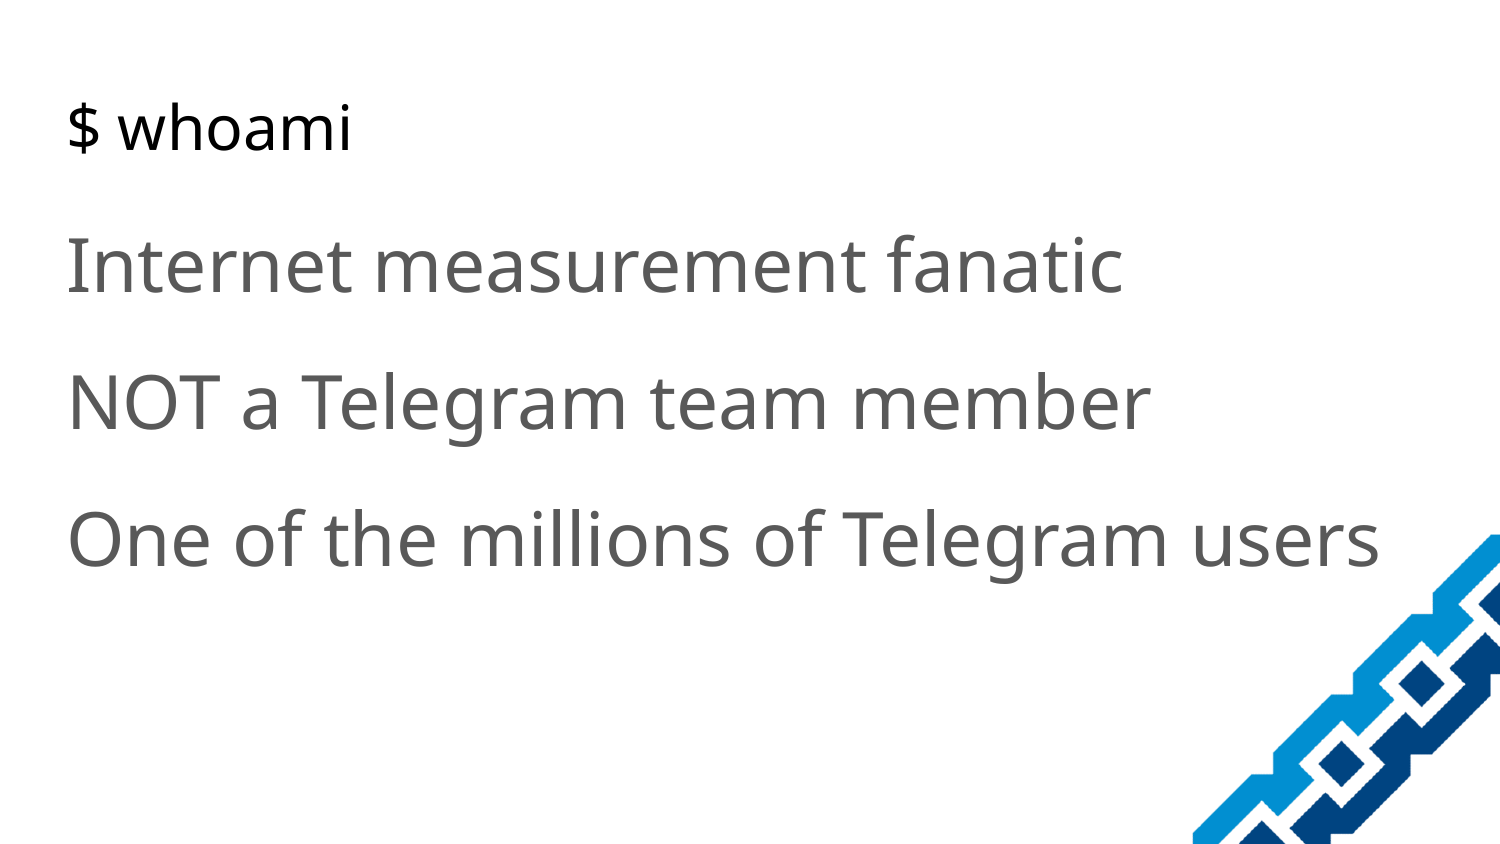

# $ whoami
Internet measurement fanatic
NOT a Telegram team member
One of the millions of Telegram users